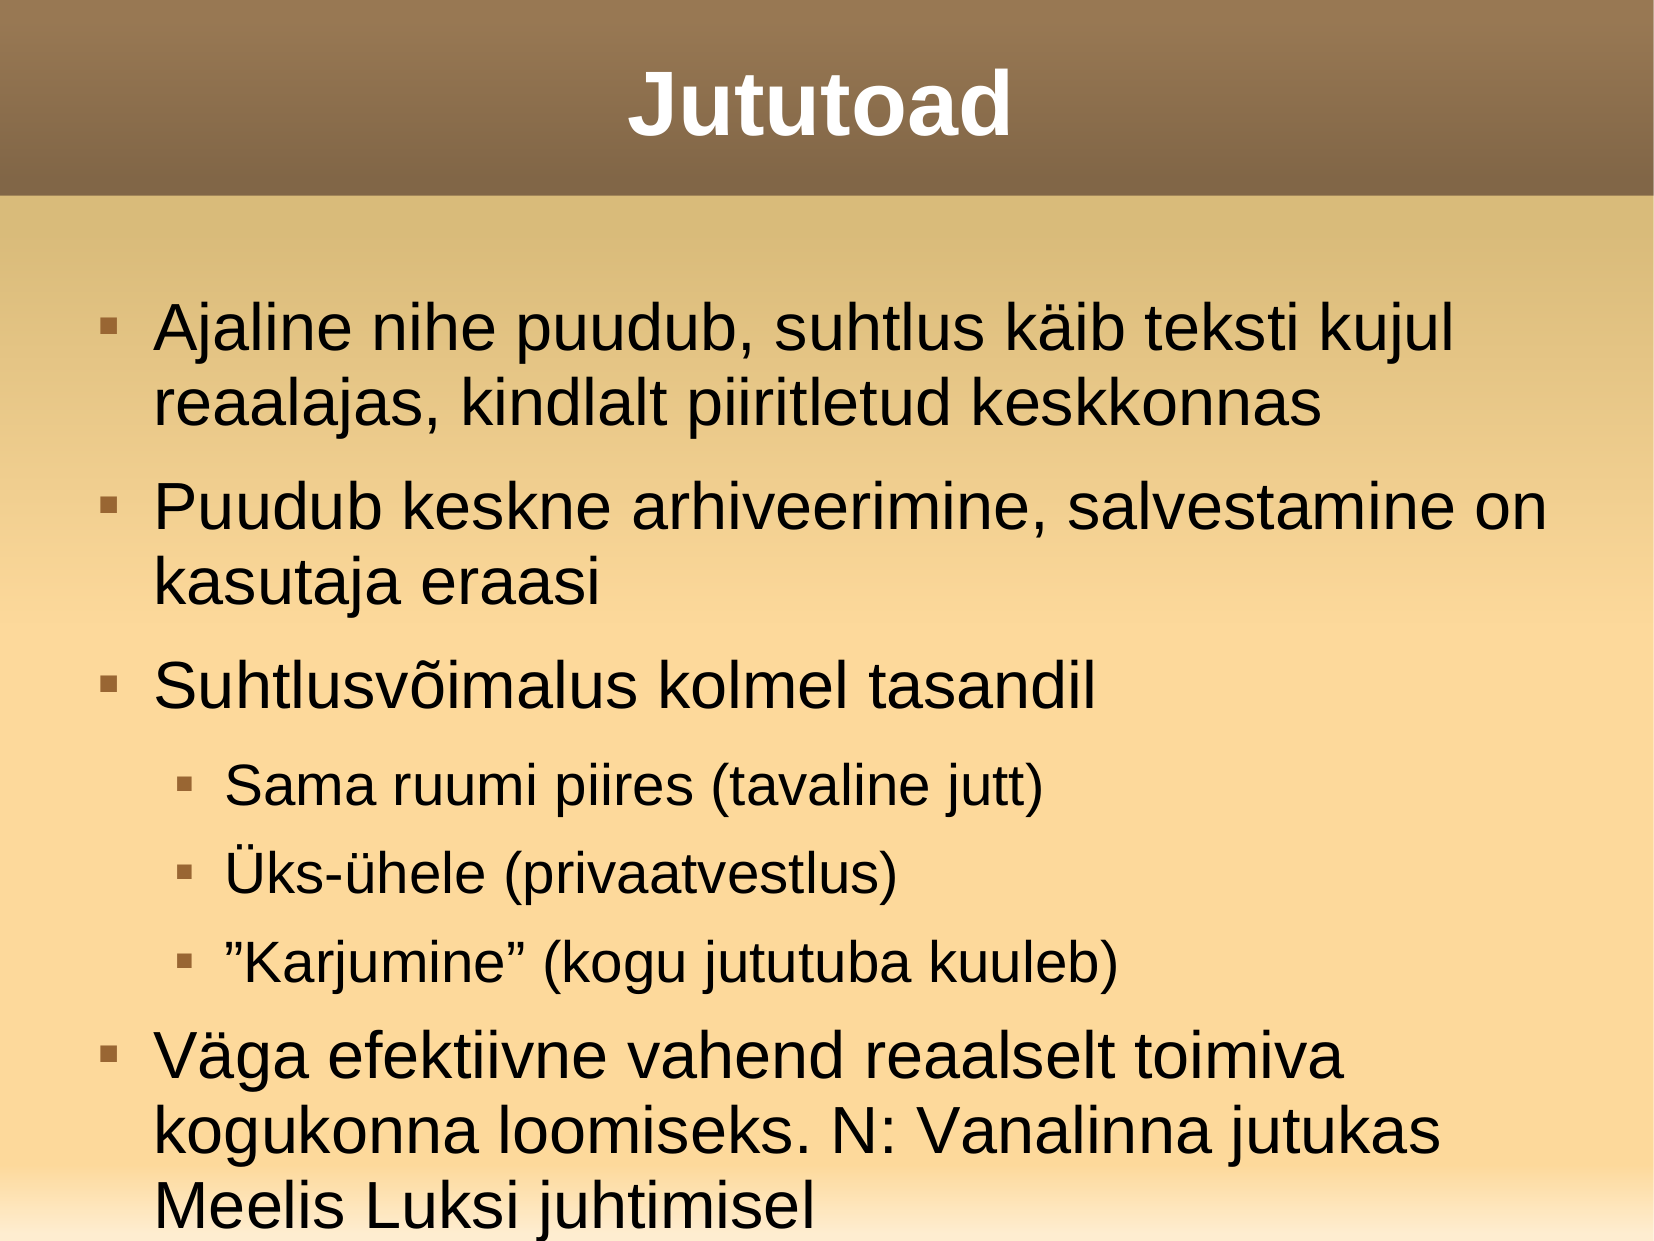

# Jututoad
Ajaline nihe puudub, suhtlus käib teksti kujul reaalajas, kindlalt piiritletud keskkonnas
Puudub keskne arhiveerimine, salvestamine on kasutaja eraasi
Suhtlusvõimalus kolmel tasandil
Sama ruumi piires (tavaline jutt)
Üks-ühele (privaatvestlus)
”Karjumine” (kogu jututuba kuuleb)
Väga efektiivne vahend reaalselt toimiva kogukonna loomiseks. N: Vanalinna jutukas Meelis Luksi juhtimisel